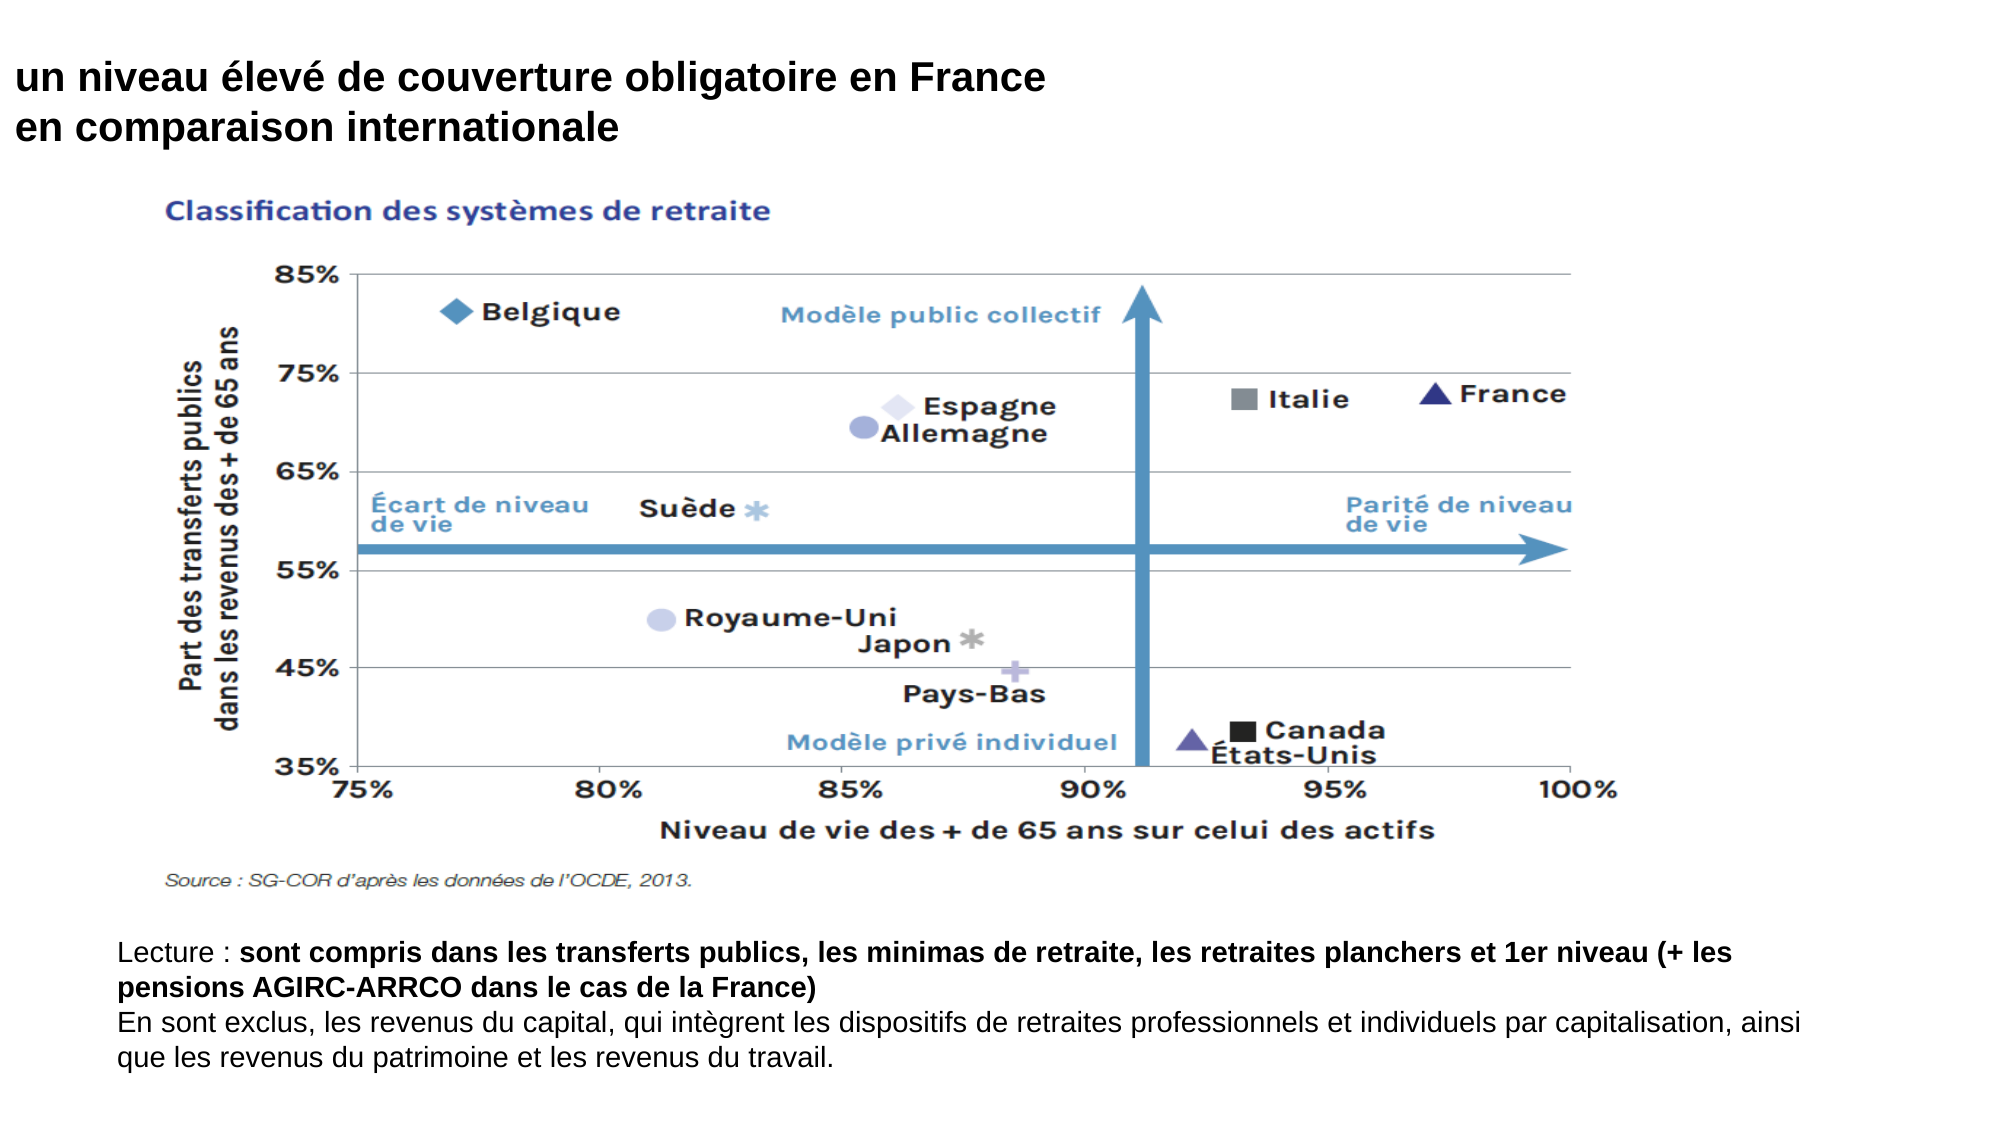

# un niveau élevé de couverture obligatoire en France en comparaison internationale
Lecture : sont compris dans les transferts publics, les minimas de retraite, les retraites planchers et 1er niveau (+ les pensions AGIRC-ARRCO dans le cas de la France)
En sont exclus, les revenus du capital, qui intègrent les dispositifs de retraites professionnels et individuels par capitalisation, ainsi que les revenus du patrimoine et les revenus du travail.